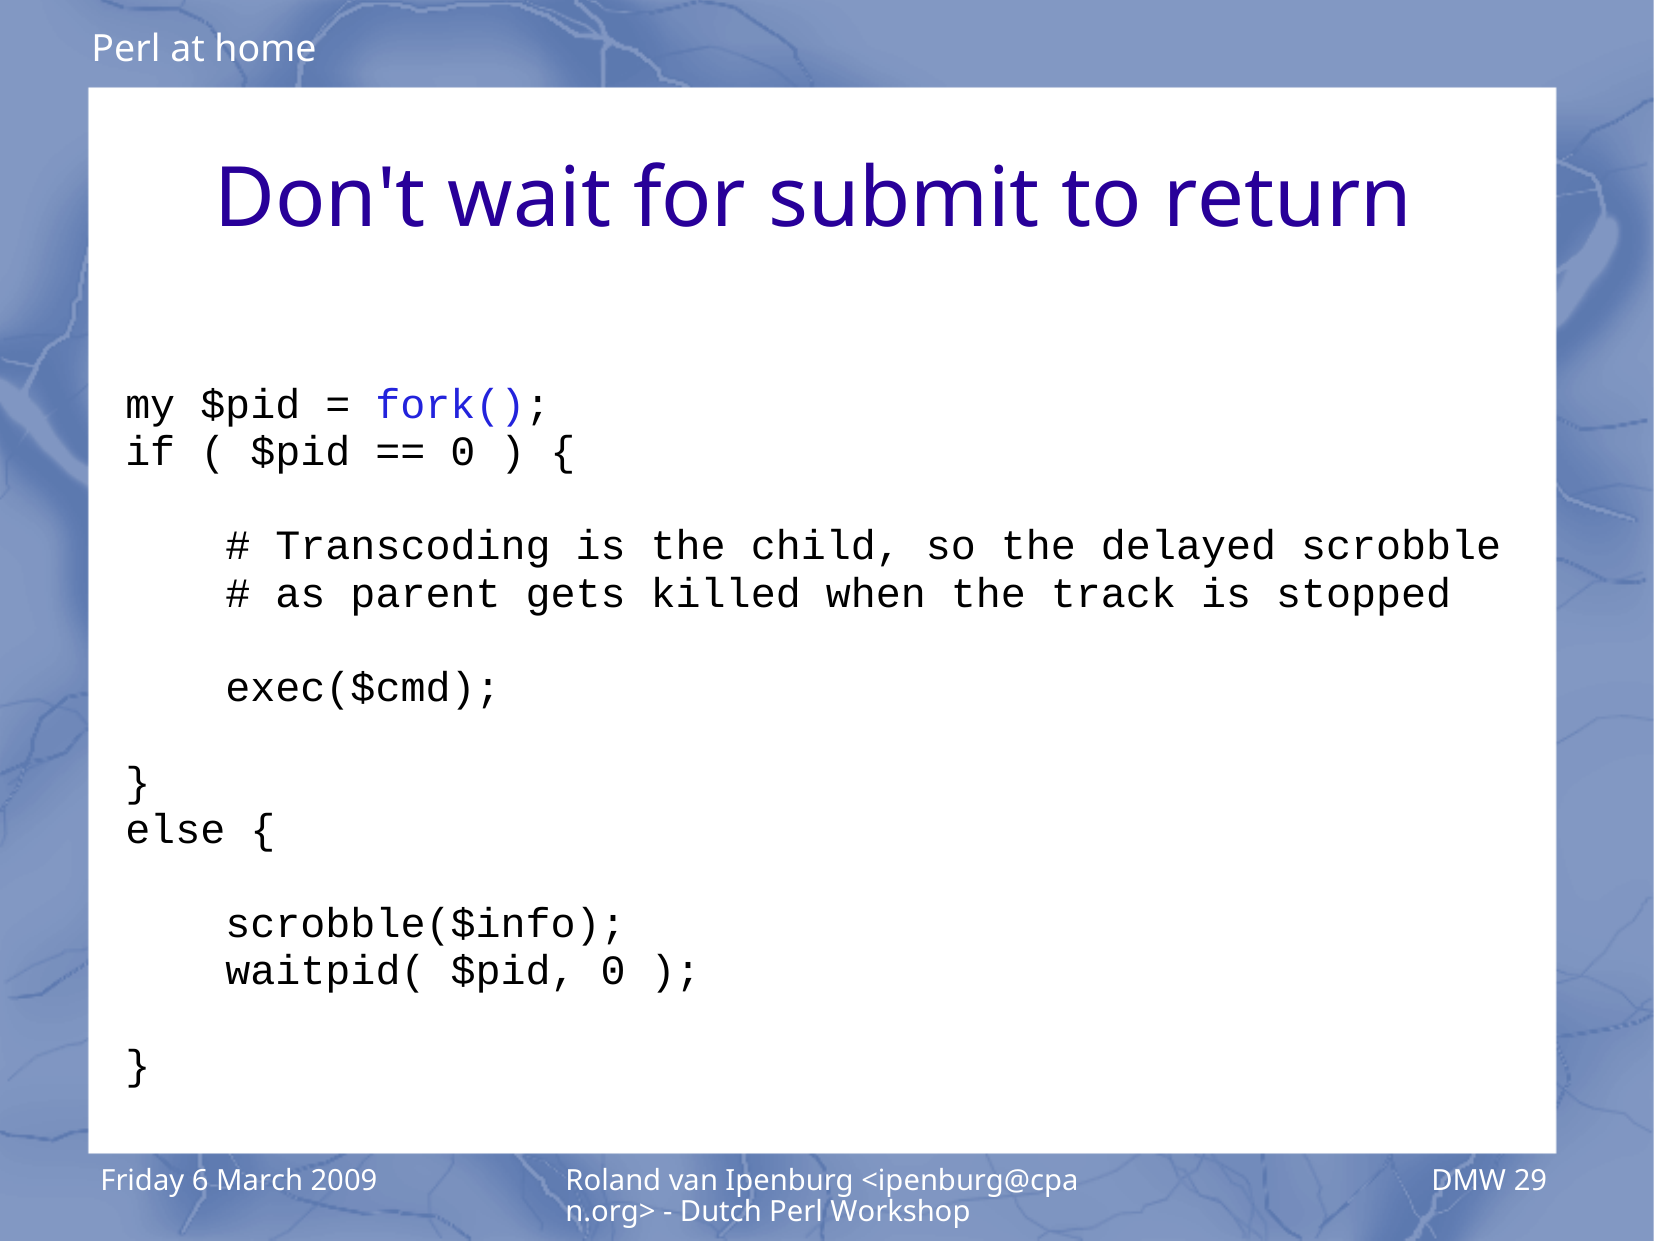

# Don't wait for submit to return
my $pid = fork();
if ( $pid == 0 ) {
 # Transcoding is the child, so the delayed scrobble
 # as parent gets killed when the track is stopped
 exec($cmd);
}
else {
 scrobble($info);
 waitpid( $pid, 0 );
}
Friday 6 March 2009
Roland van Ipenburg <ipenburg@cpan.org> - Dutch Perl Workshop
29